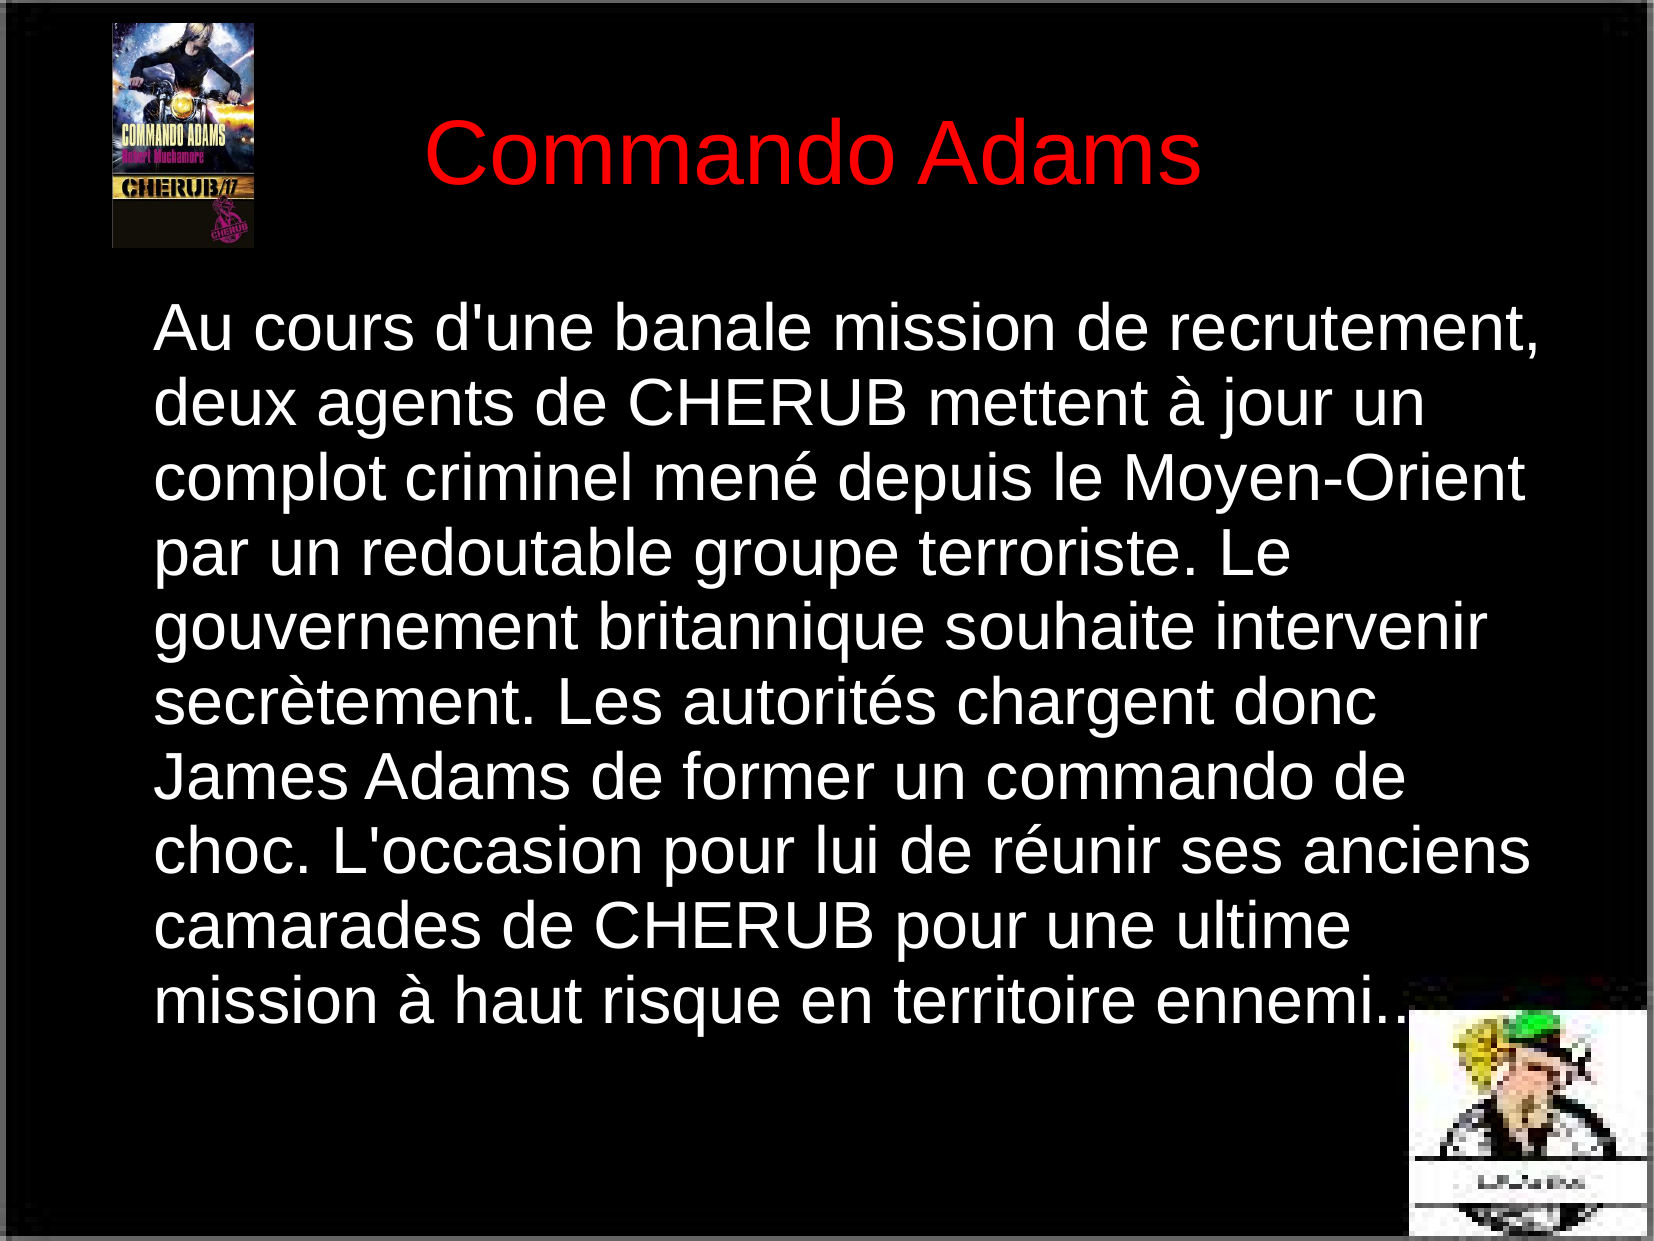

# Commando Adams
Au cours d'une banale mission de recrutement, deux agents de CHERUB mettent à jour un complot criminel mené depuis le Moyen-Orient par un redoutable groupe terroriste. Le gouvernement britannique souhaite intervenir secrètement. Les autorités chargent donc James Adams de former un commando de choc. L'occasion pour lui de réunir ses anciens camarades de CHERUB pour une ultime mission à haut risque en territoire ennemi...